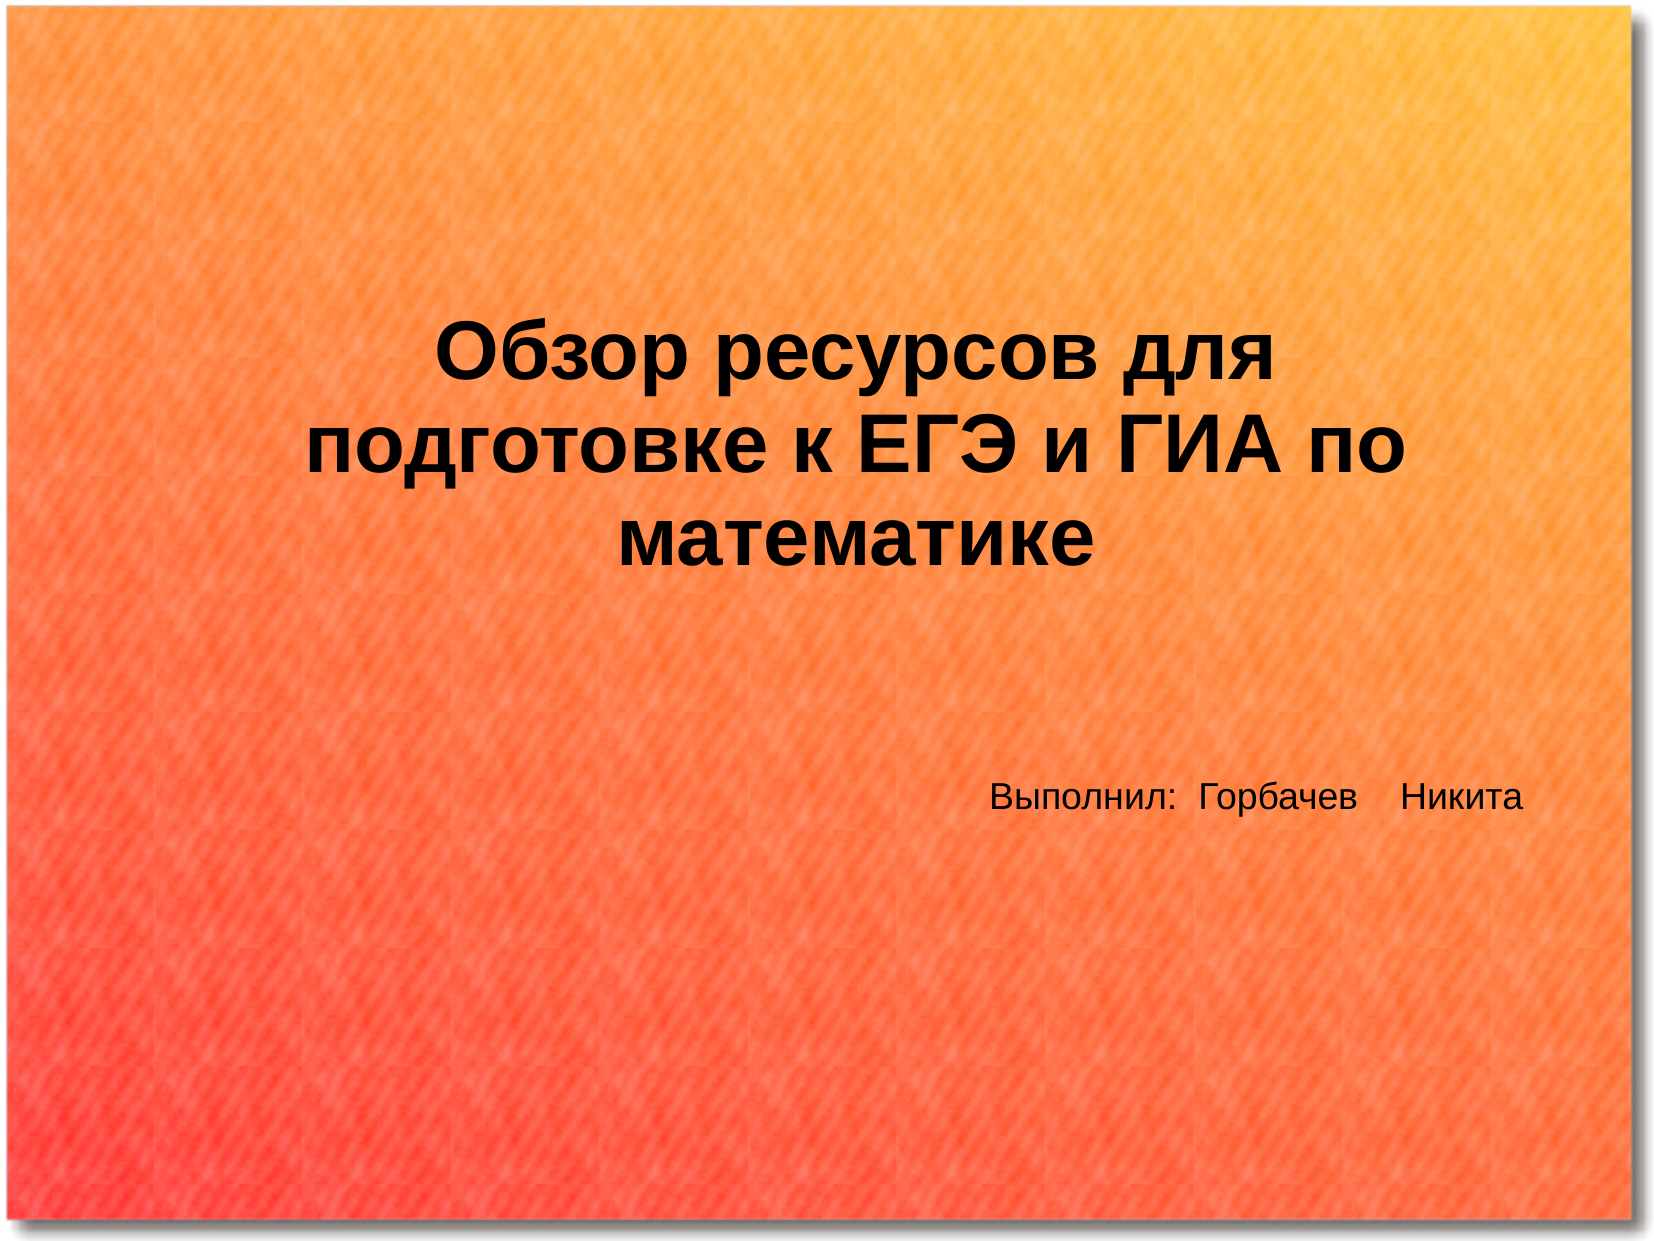

Обзор ресурсов для подготовке к ЕГЭ и ГИА по математике
Выполнил: Горбачев Никита